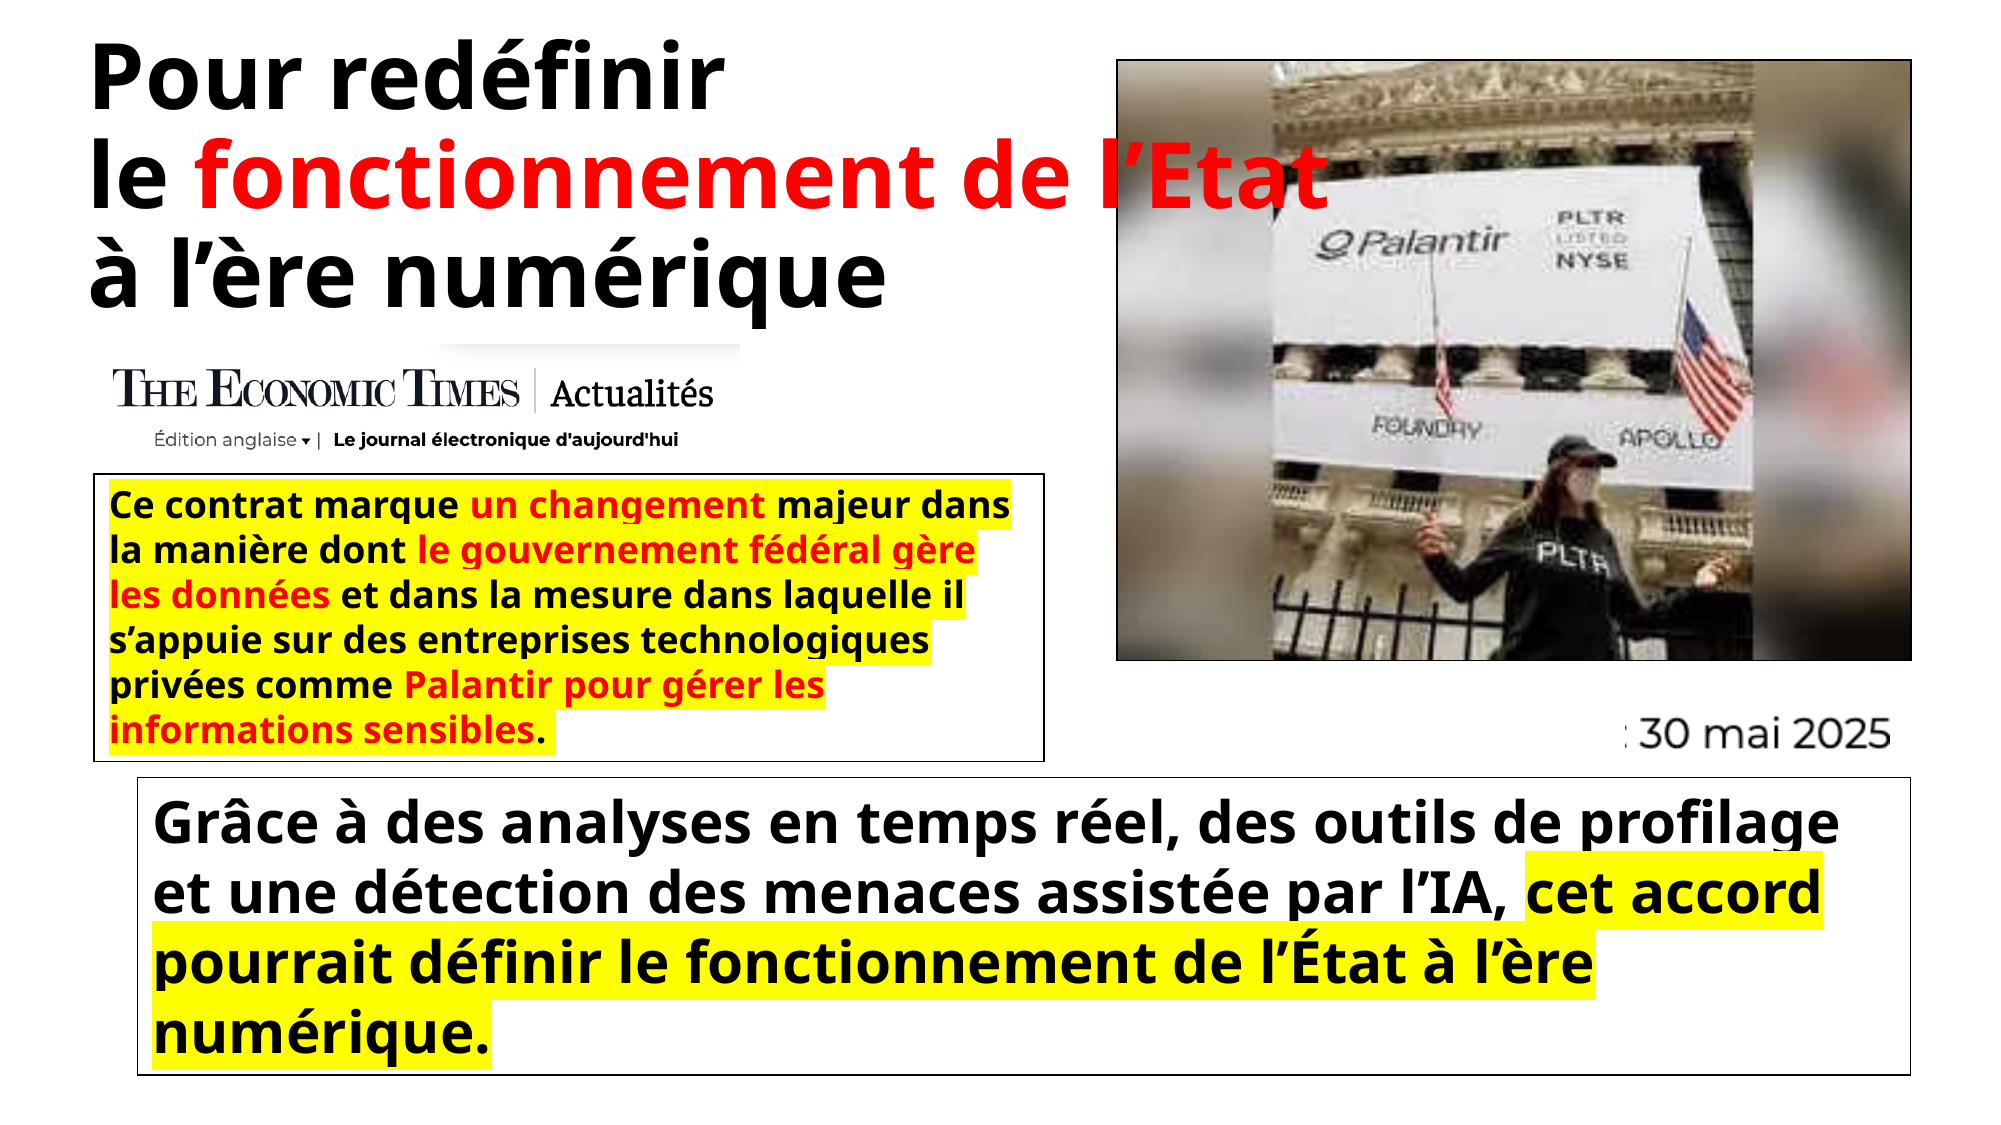

Pour redéfinir
le fonctionnement de l’Etat
à l’ère numérique
Ce contrat marque un changement majeur dans la manière dont le gouvernement fédéral gère les données et dans la mesure dans laquelle il s’appuie sur des entreprises technologiques privées comme Palantir pour gérer les informations sensibles.
Grâce à des analyses en temps réel, des outils de profilage et une détection des menaces assistée par l’IA, cet accord pourrait définir le fonctionnement de l’État à l’ère numérique.